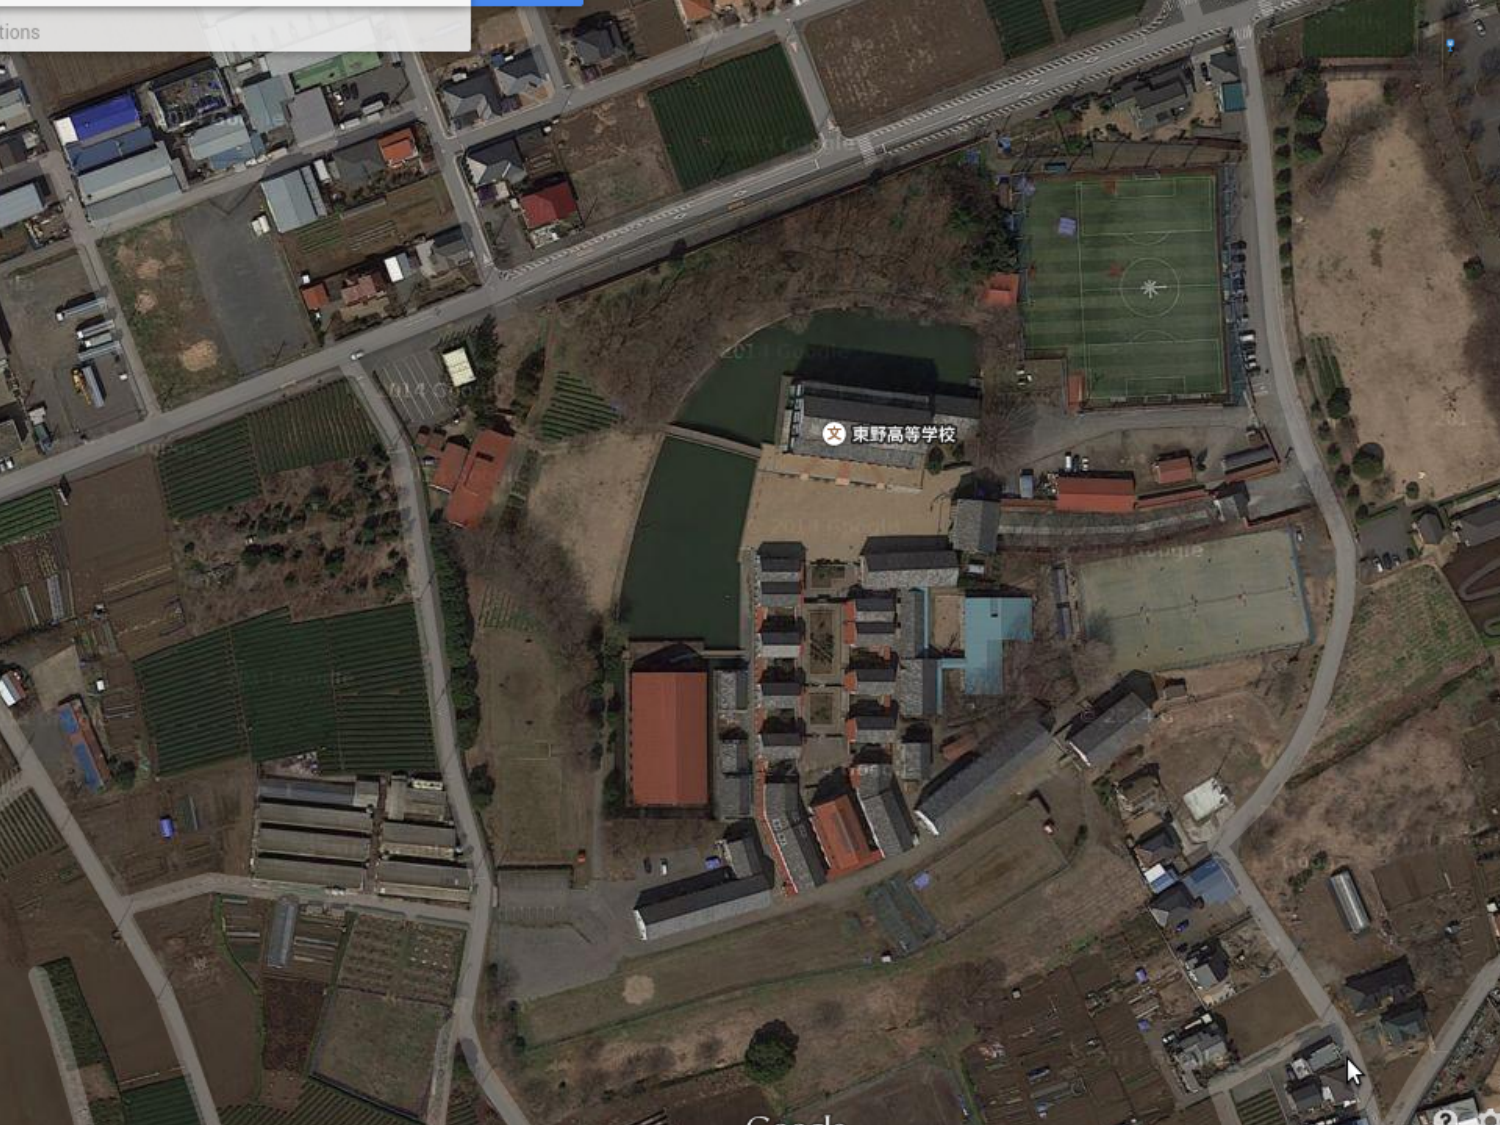

# The ridge and pond were enhanced on development
An Invitation to Service Systems Thinking
October 2014
15